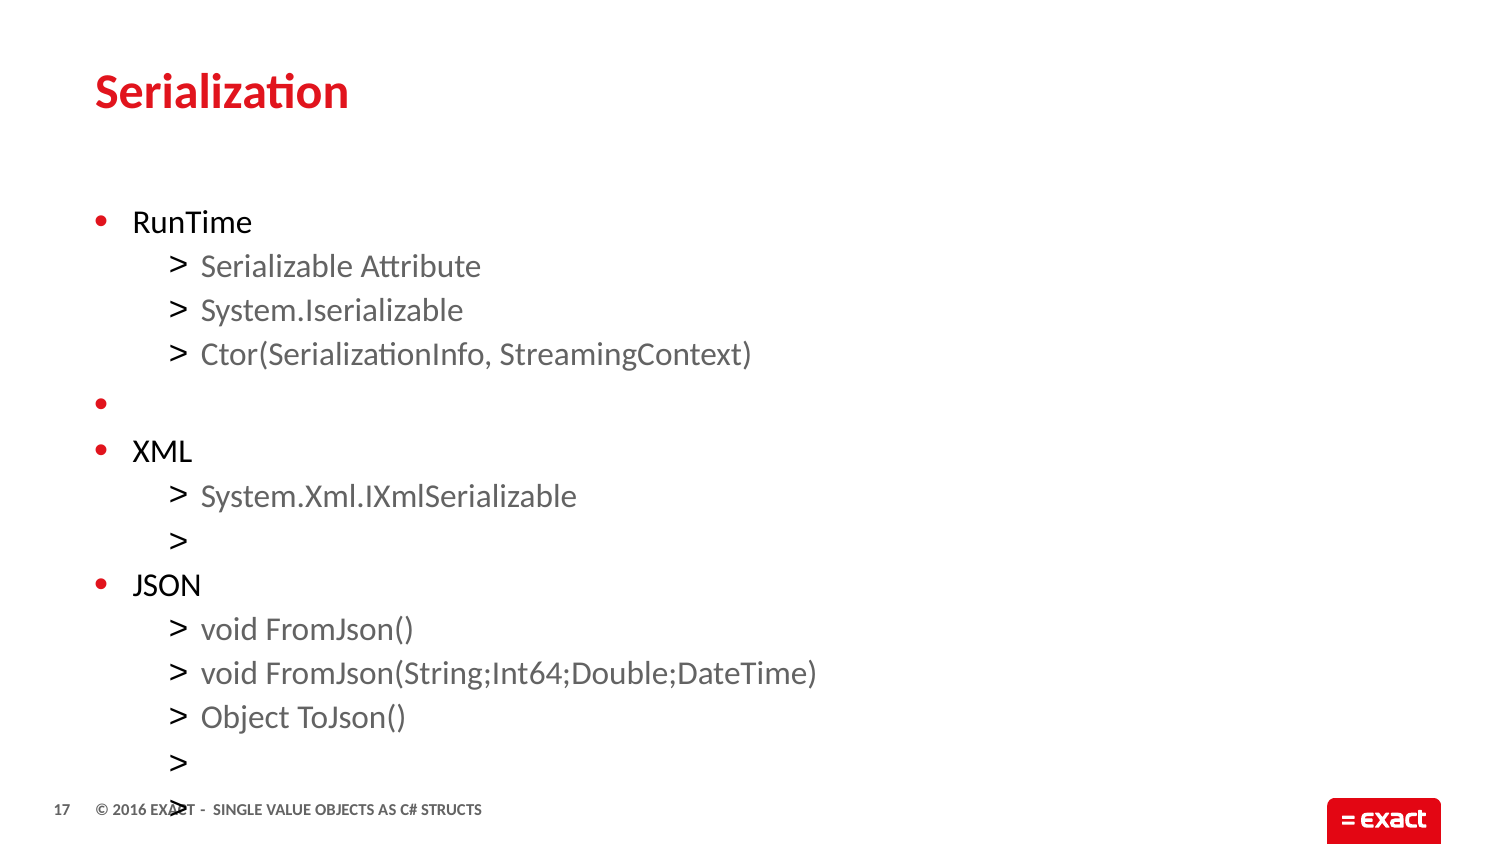

# Serialization
RunTime
Serializable Attribute
System.Iserializable
Ctor(SerializationInfo, StreamingContext)
XML
System.Xml.IXmlSerializable
JSON
void FromJson()
void FromJson(String;Int64;Double;DateTime)
Object ToJson()
- Single Value Objects as C# structs